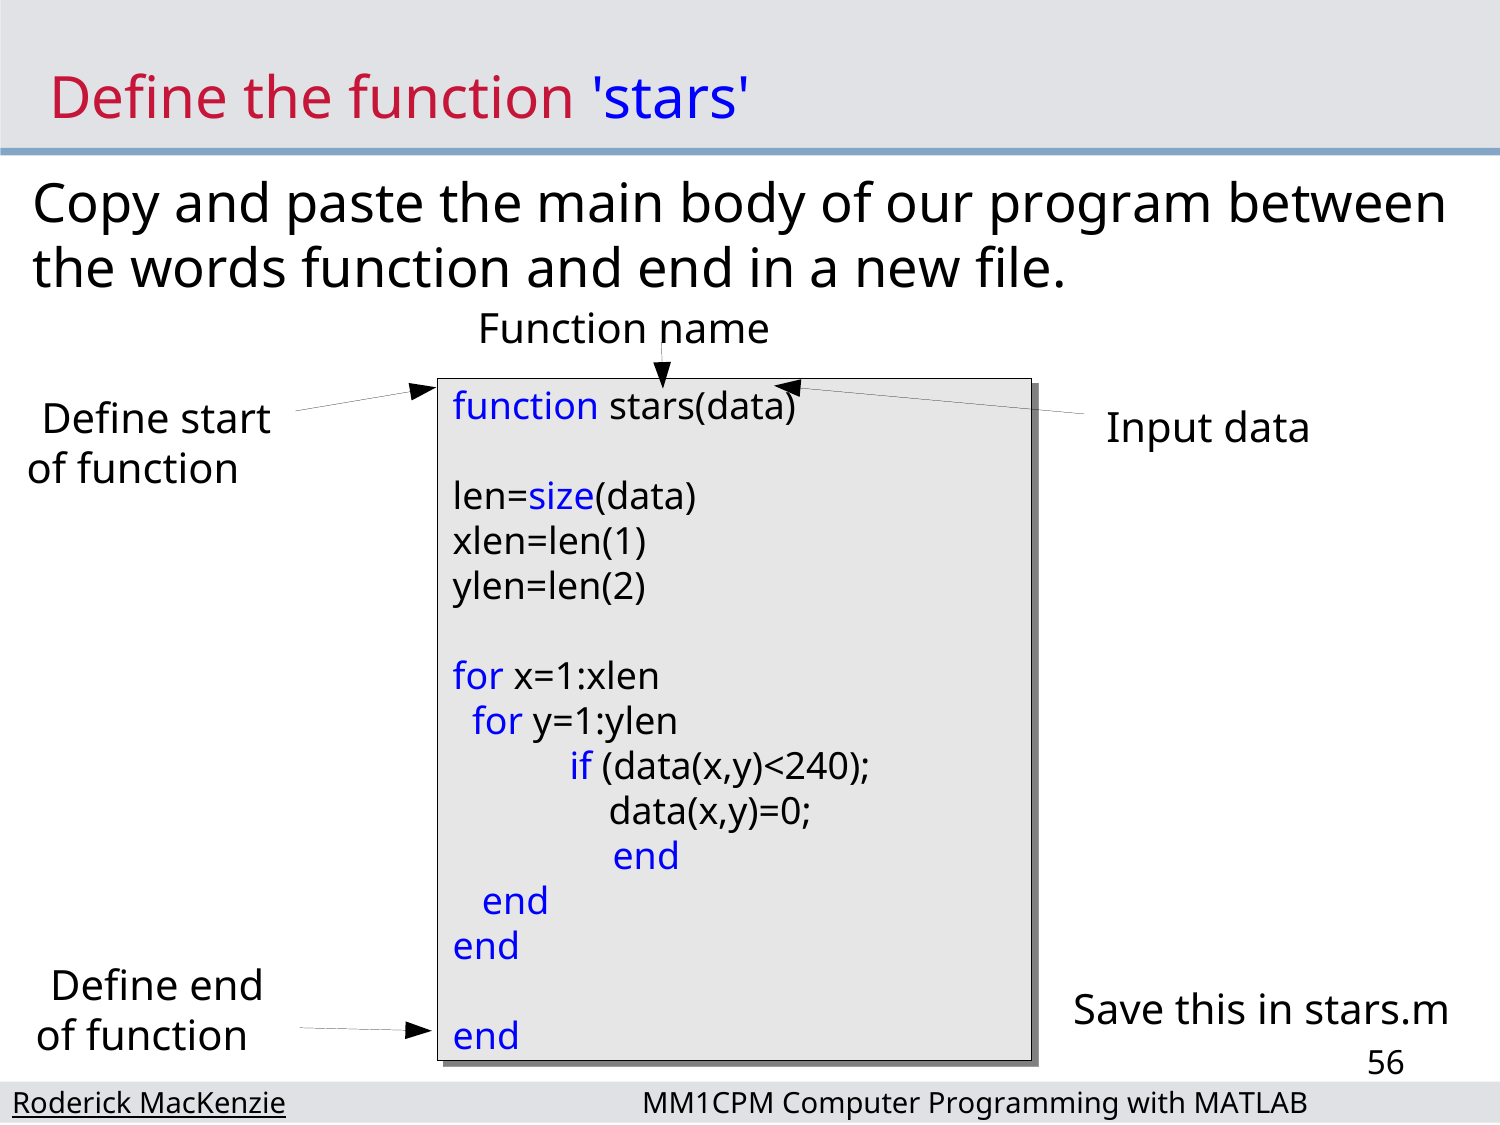

# Define the function 'stars'
Copy and paste the main body of our program between the words function and end in a new file.
Function name
function stars(data)
len=size(data)
xlen=len(1)
ylen=len(2)
for x=1:xlen
 for y=1:ylen
 if (data(x,y)<240);
 data(x,y)=0;
	 end
 end
end
end
Define start of function
Input data
Define end of function
Save this in stars.m